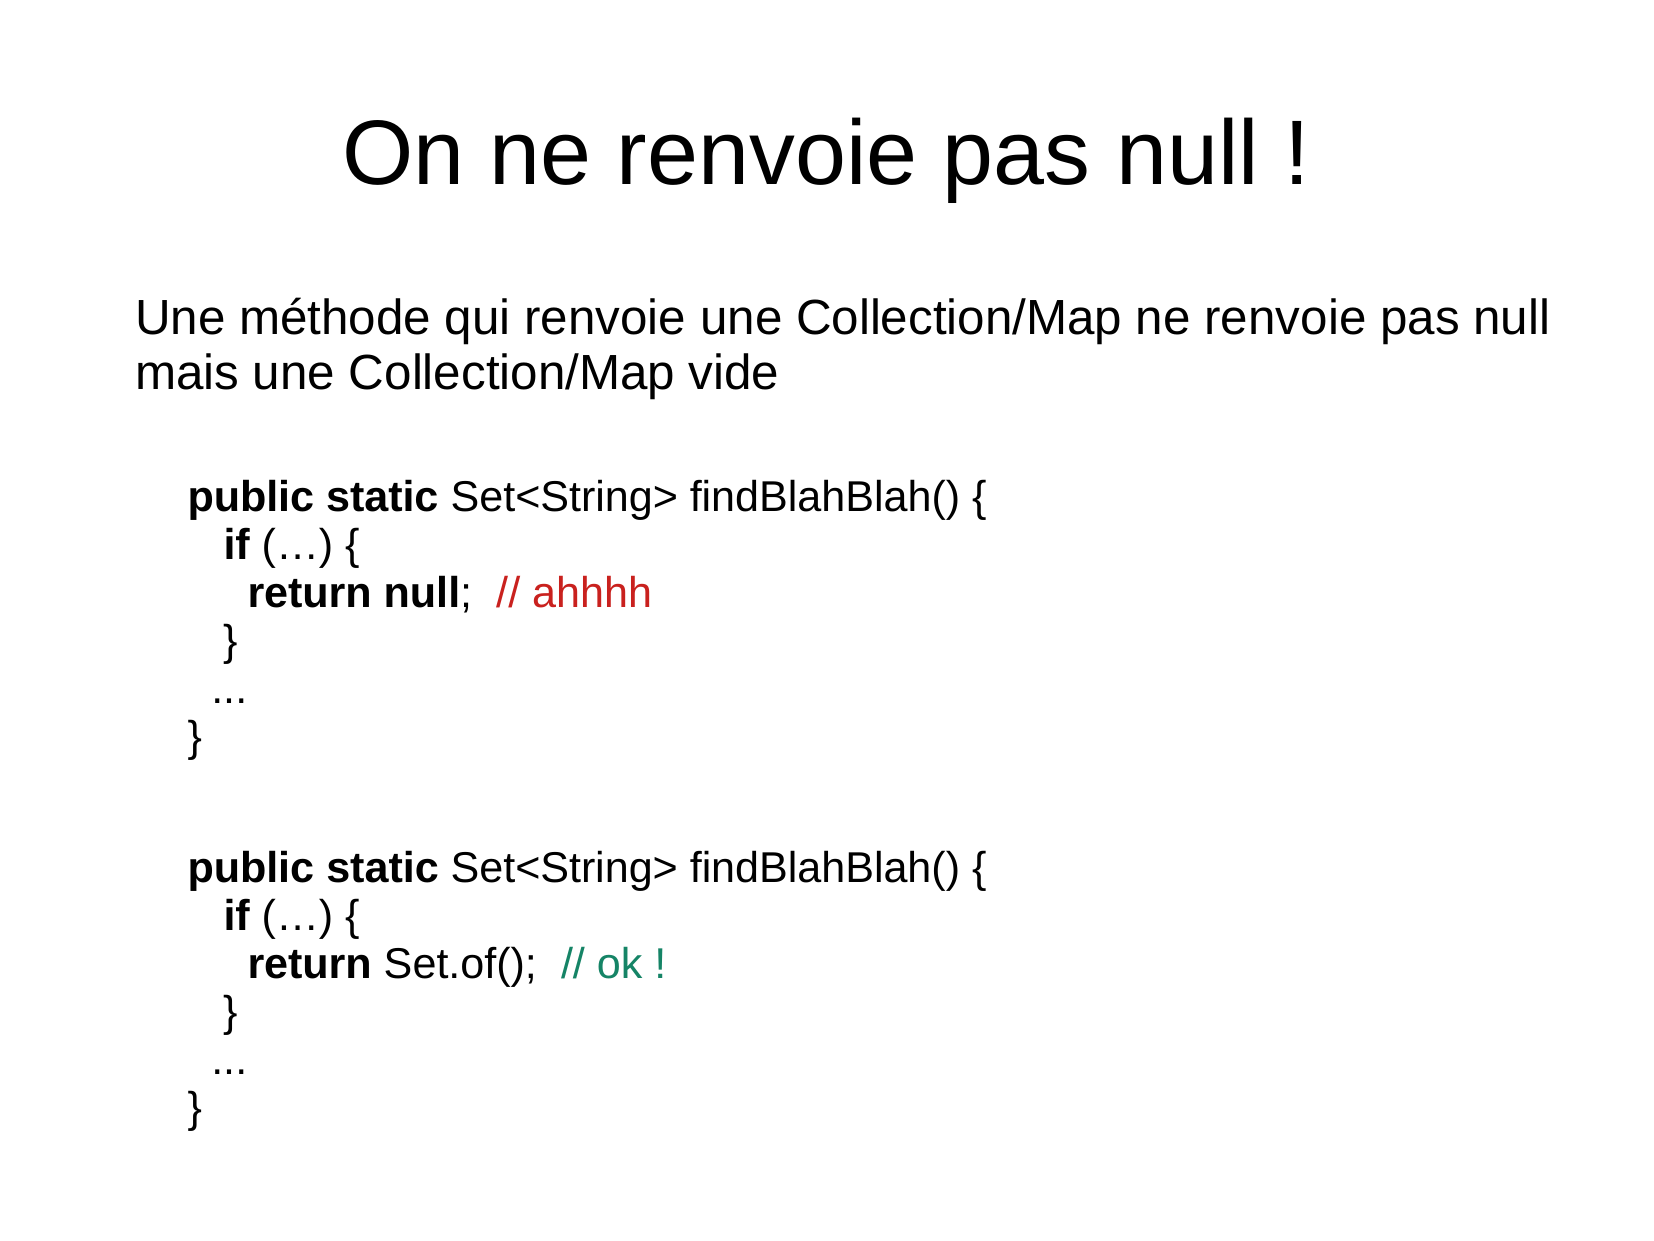

# On ne renvoie pas null !
Une méthode qui renvoie une Collection/Map ne renvoie pas null mais une Collection/Map vide
public static Set<String> findBlahBlah() {
 if (…) {
 return null; // ahhhh
 }
 ...
}
public static Set<String> findBlahBlah() {
 if (…) {
 return Set.of(); // ok !
 }
 ...
}